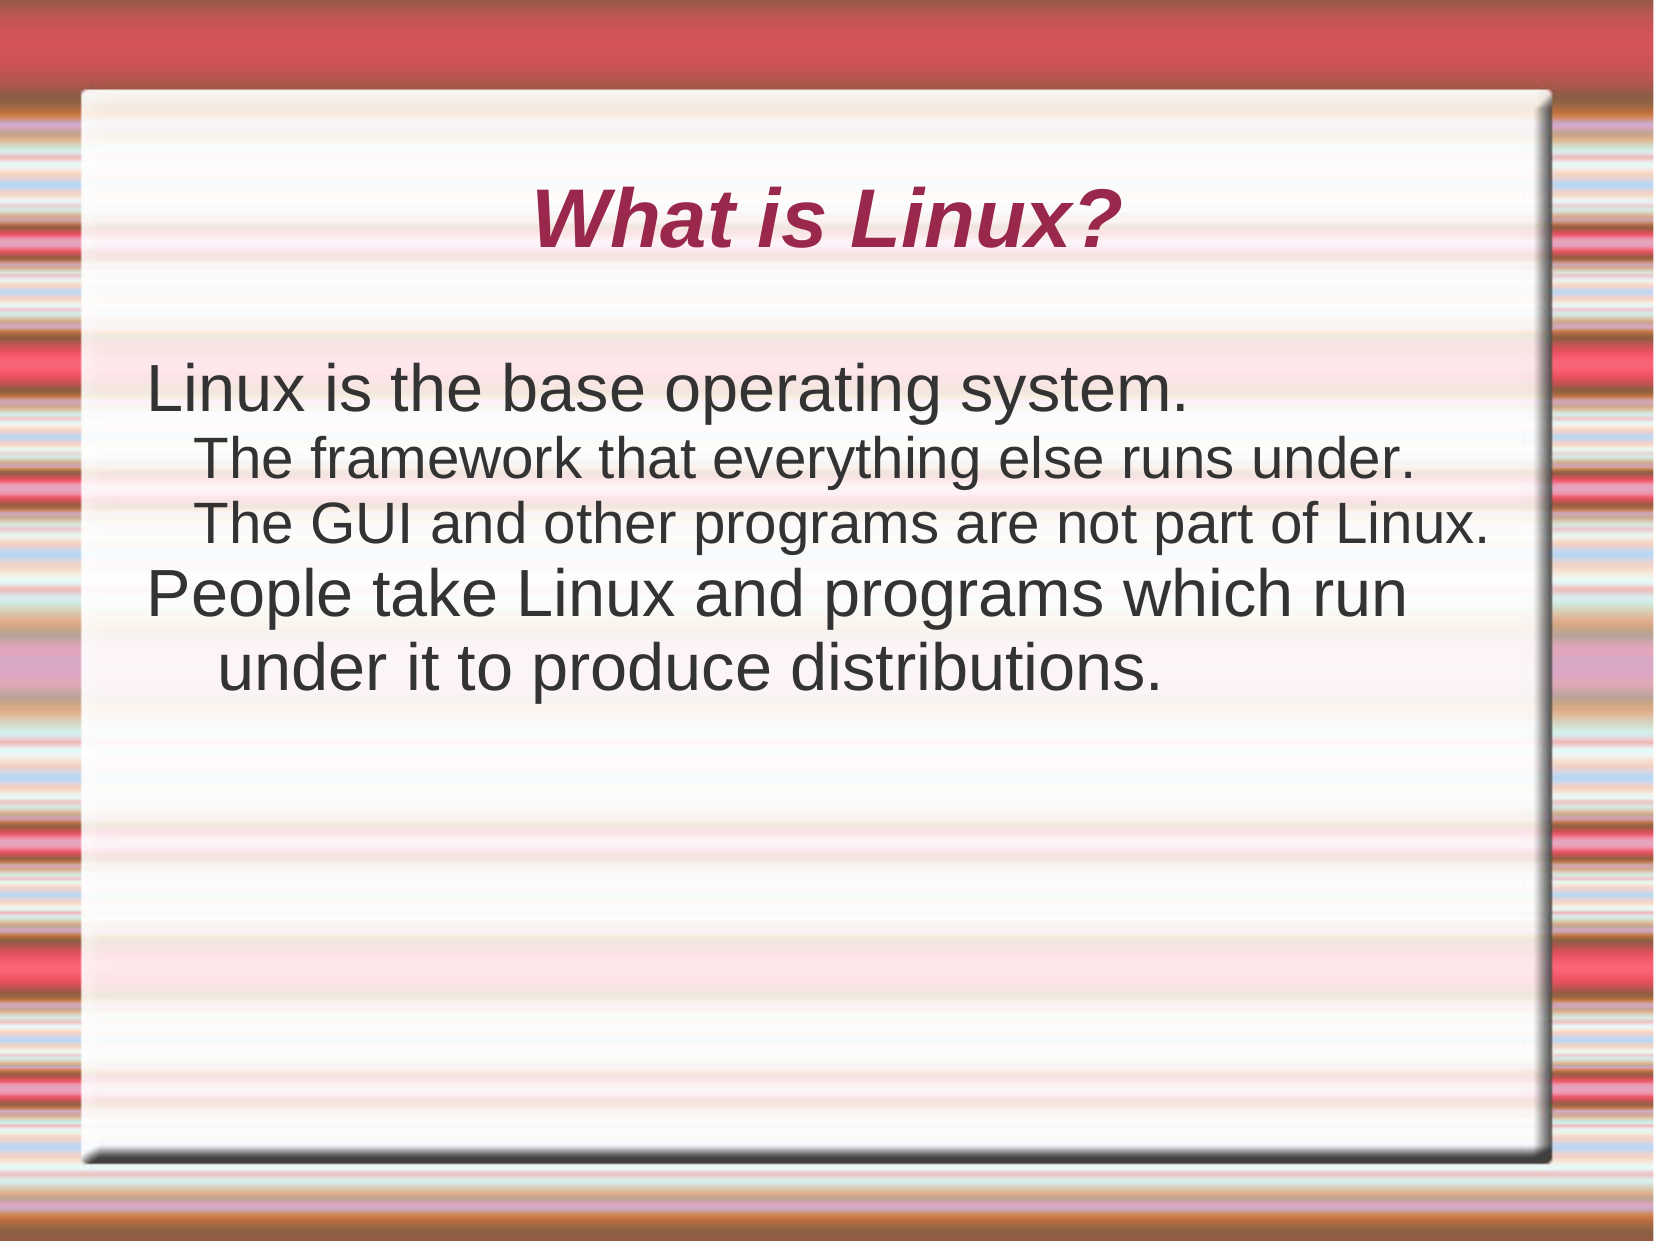

# What is Linux?
Linux is the base operating system.
The framework that everything else runs under.
The GUI and other programs are not part of Linux.
People take Linux and programs which run under it to produce distributions.